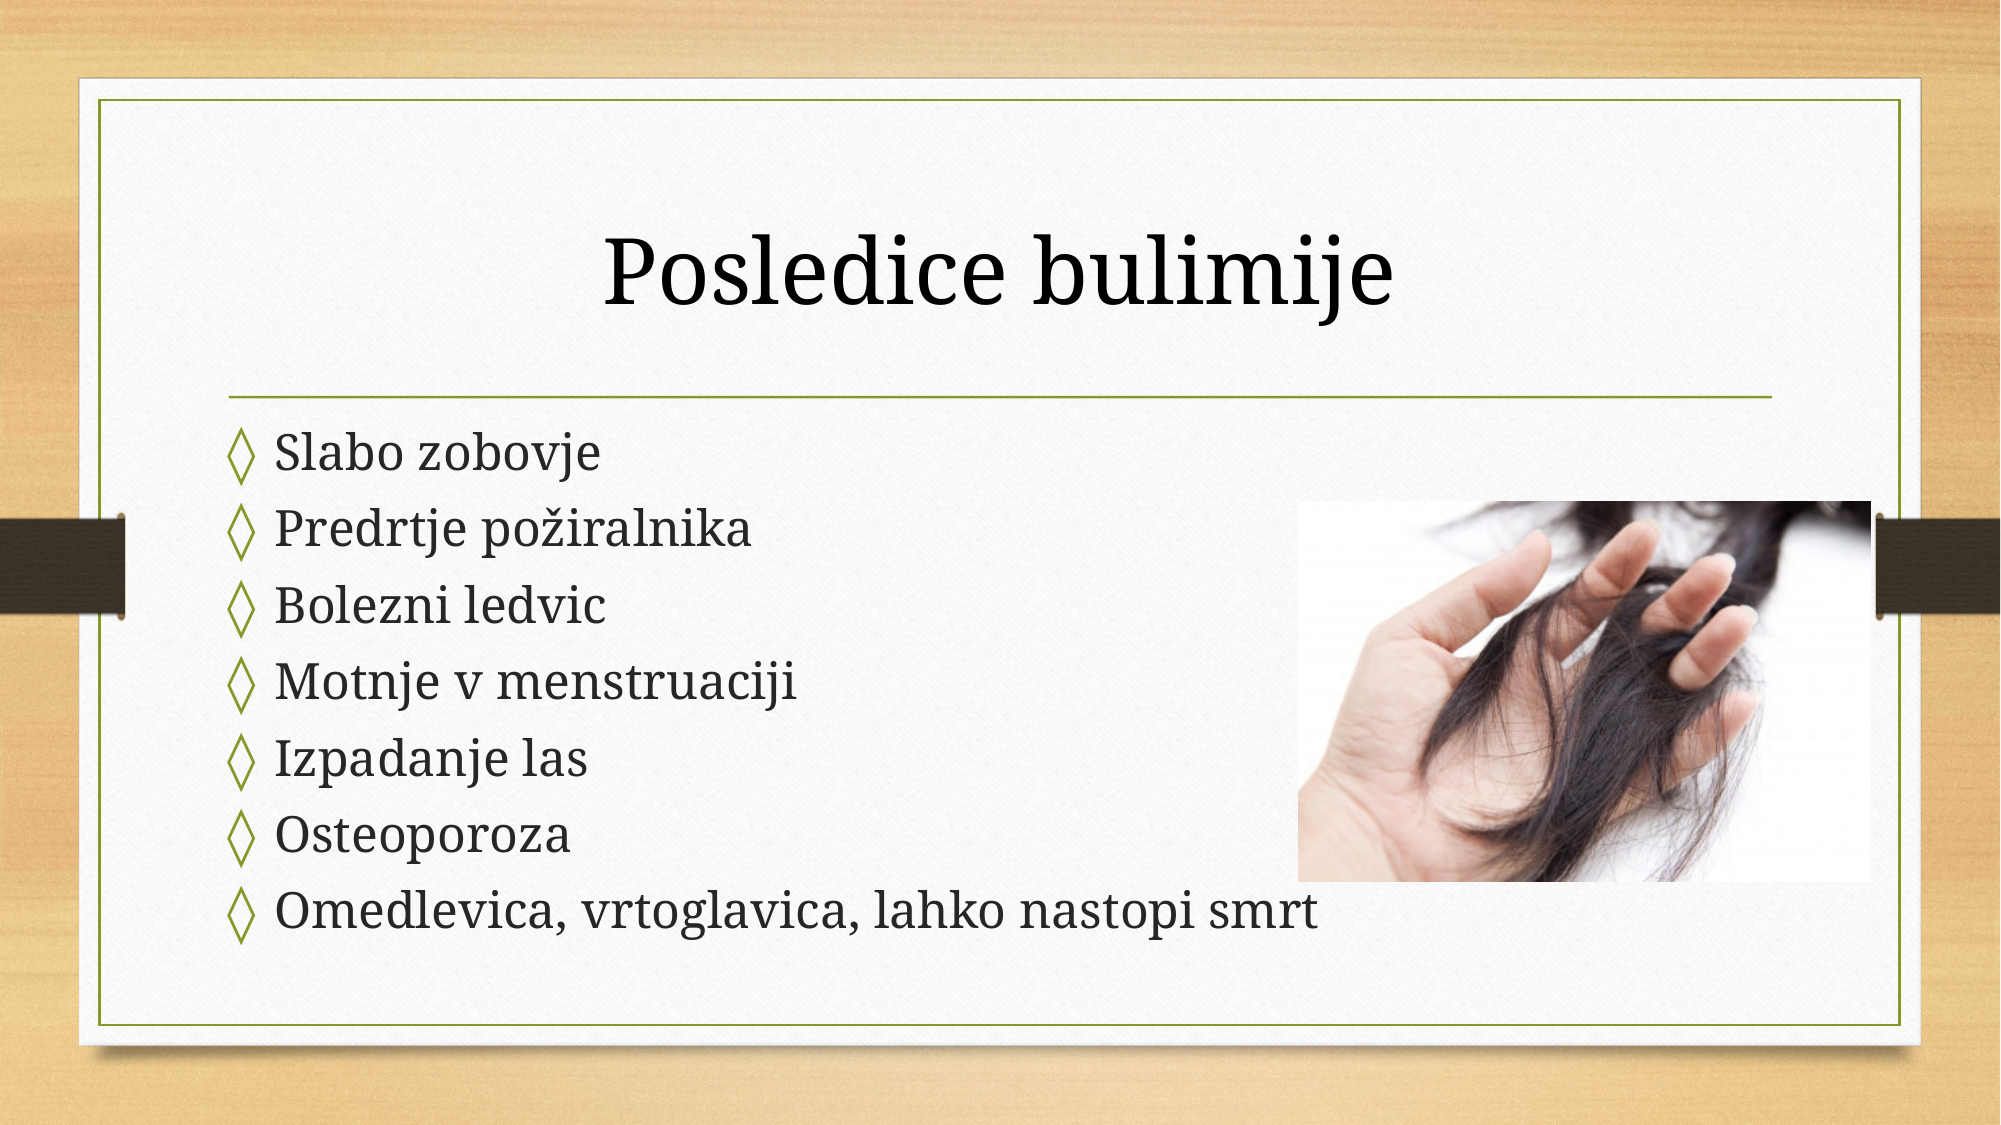

# Posledice bulimije
Slabo zobovje
Predrtje požiralnika
Bolezni ledvic
Motnje v menstruaciji
Izpadanje las
Osteoporoza
Omedlevica, vrtoglavica, lahko nastopi smrt